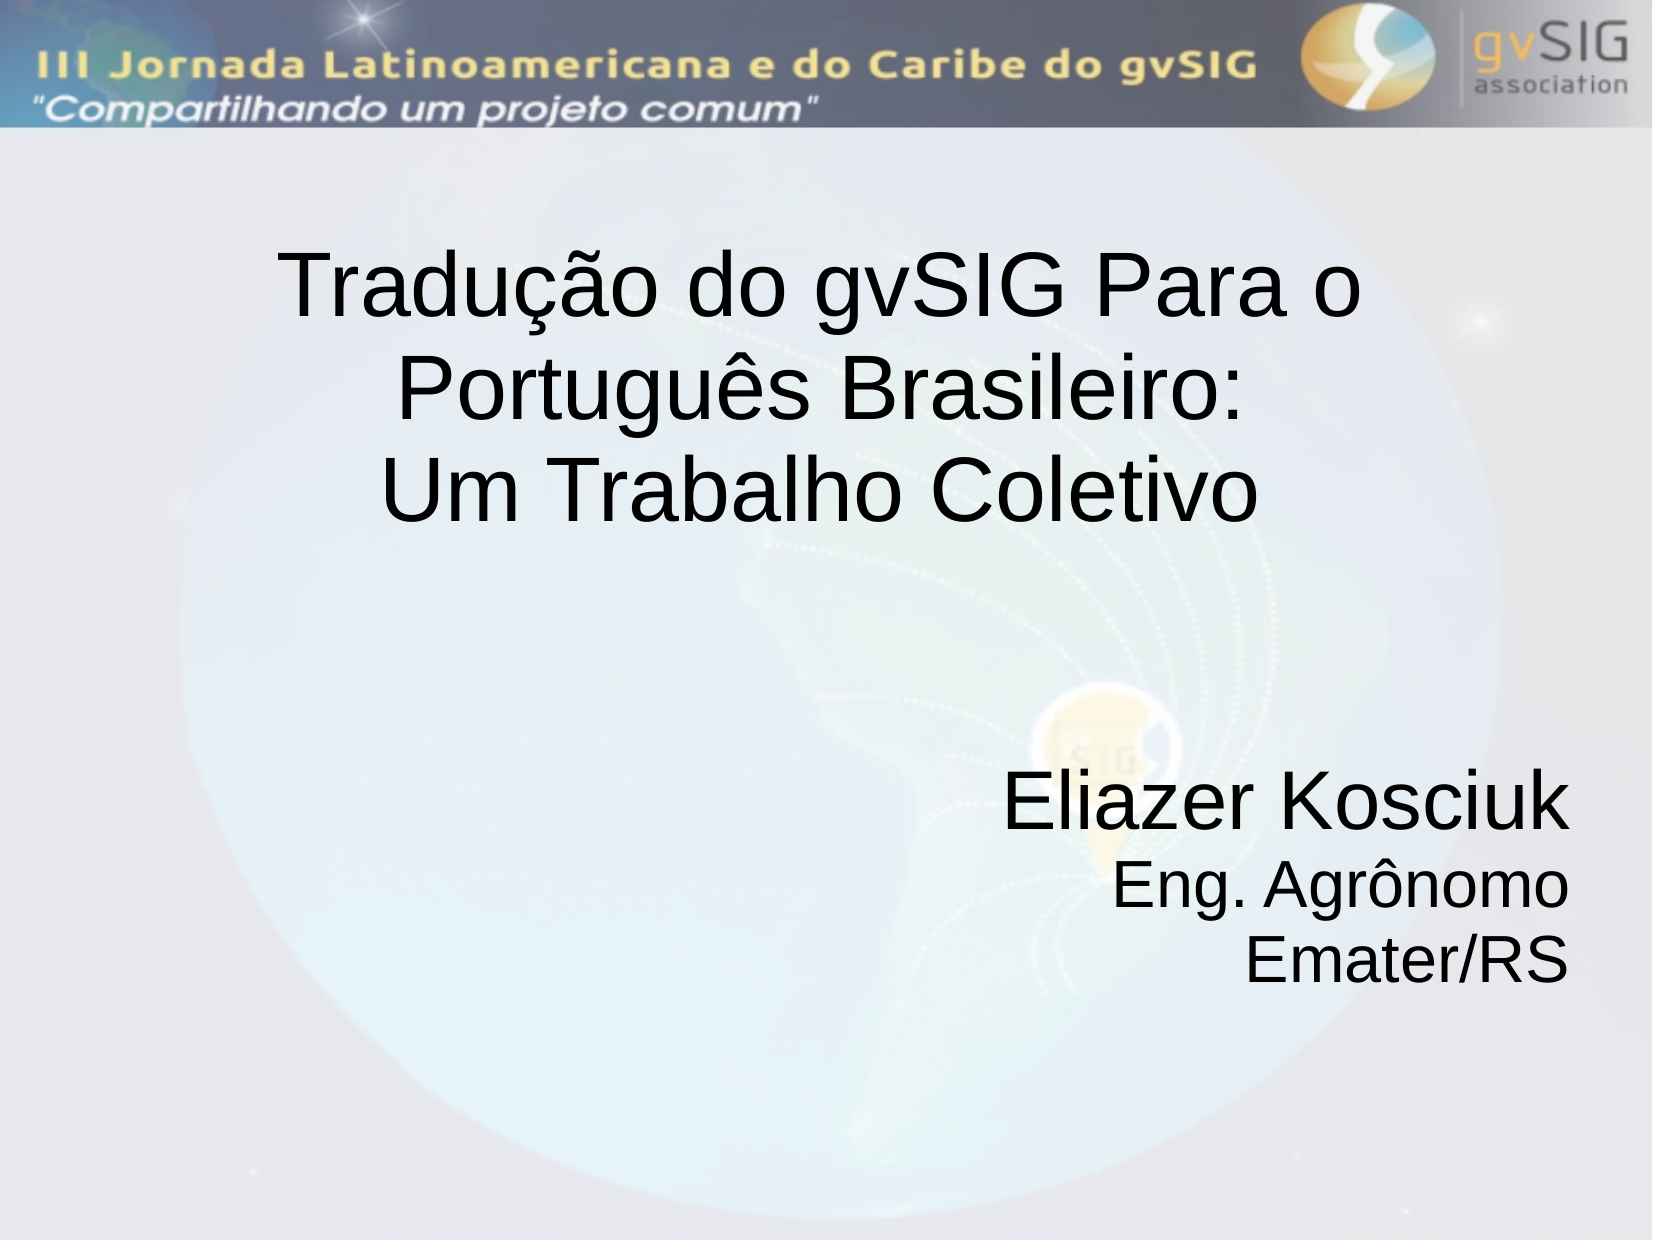

# Tradução do gvSIG Para o Português Brasileiro: Um Trabalho Coletivo
Eliazer Kosciuk
Eng. Agrônomo
Emater/RS